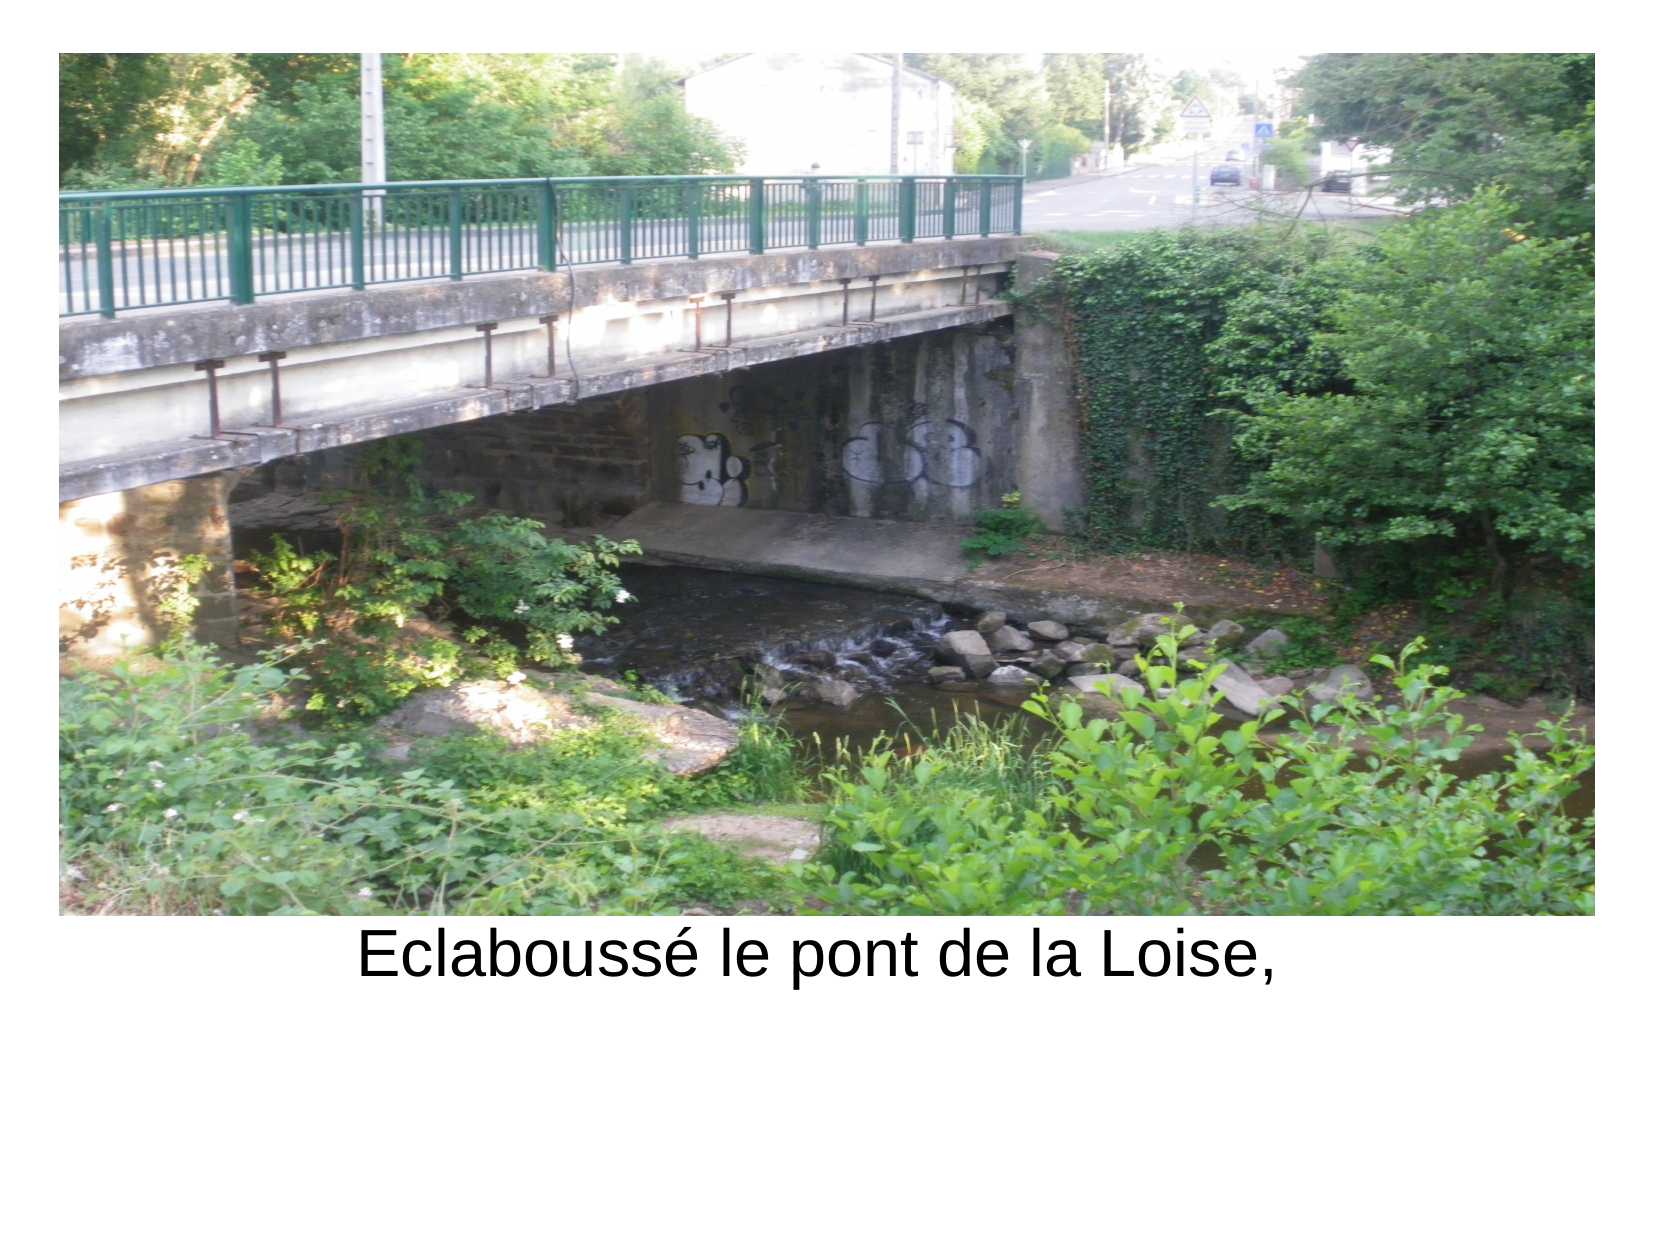

# Eclaboussé le pont de la Loise,